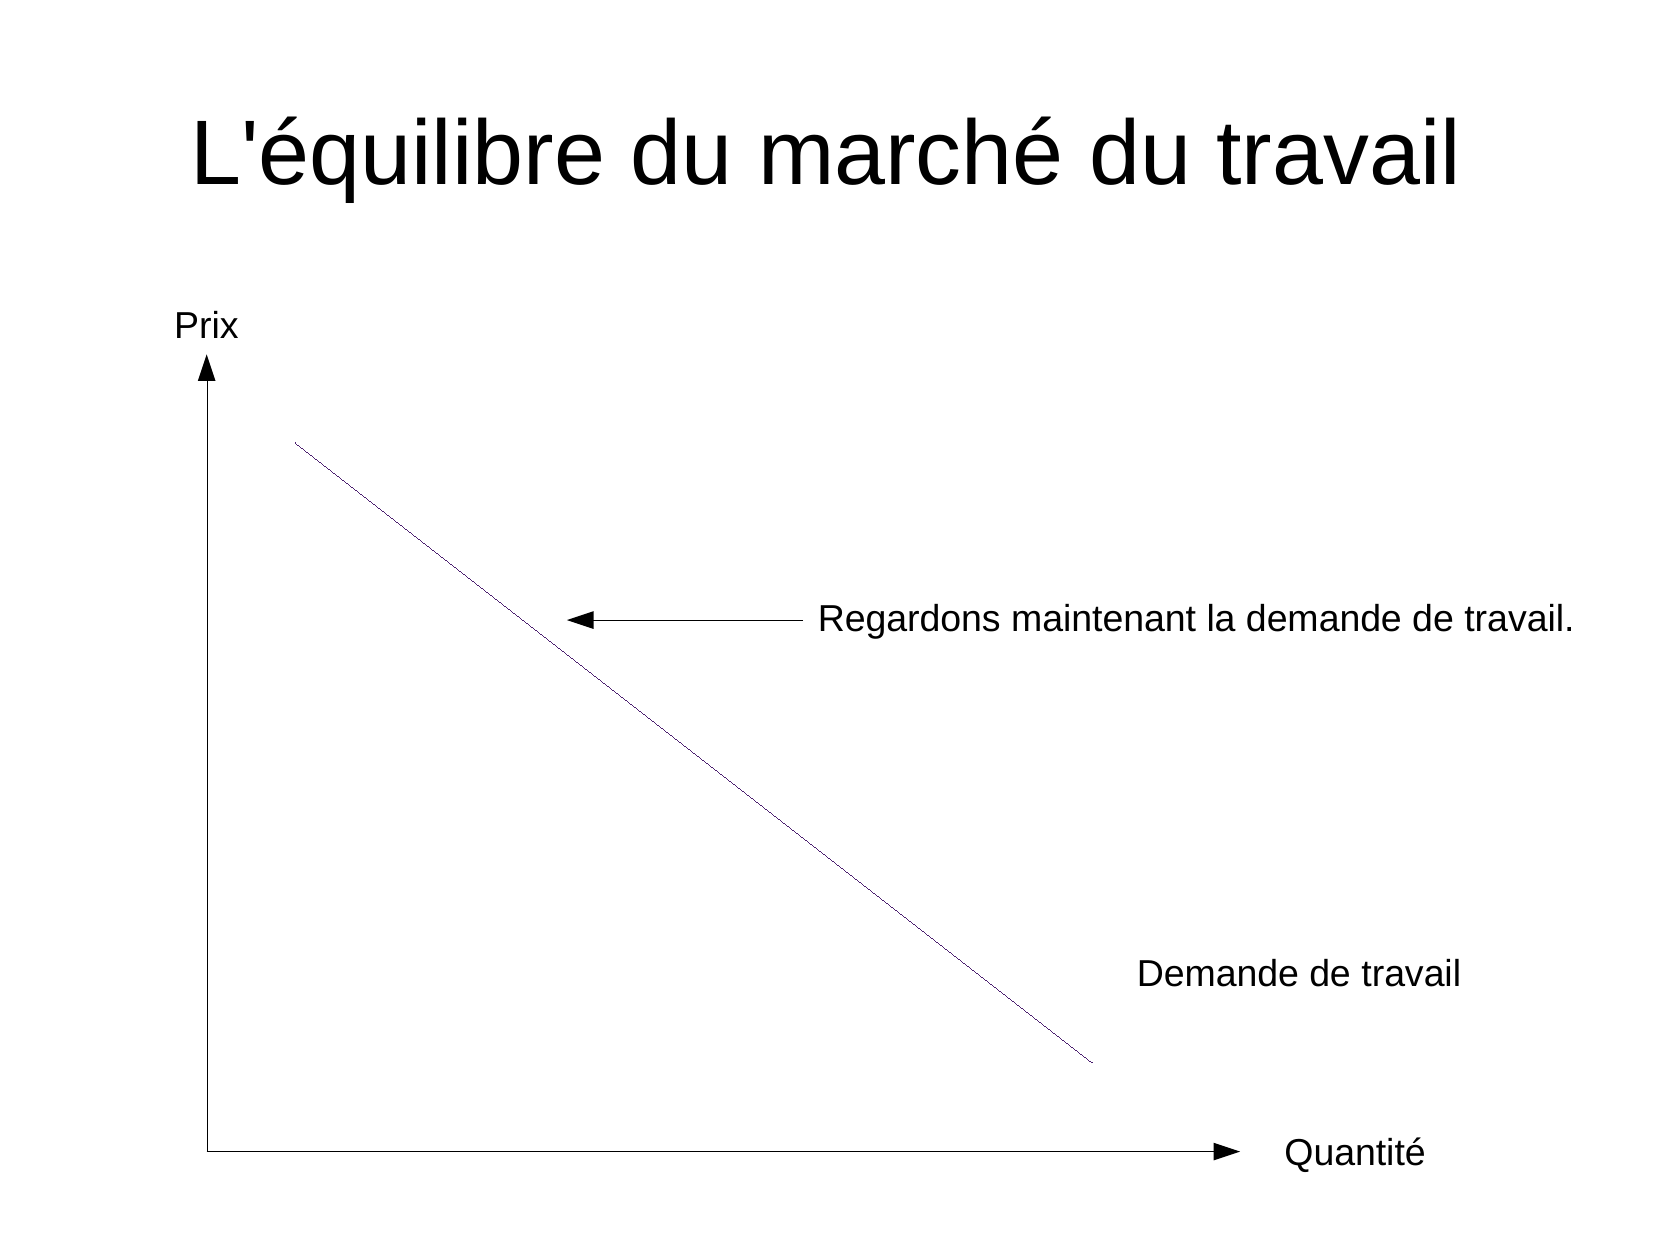

# L'équilibre du marché du travail
Prix
Regardons maintenant la demande de travail.
Demande de travail
Quantité